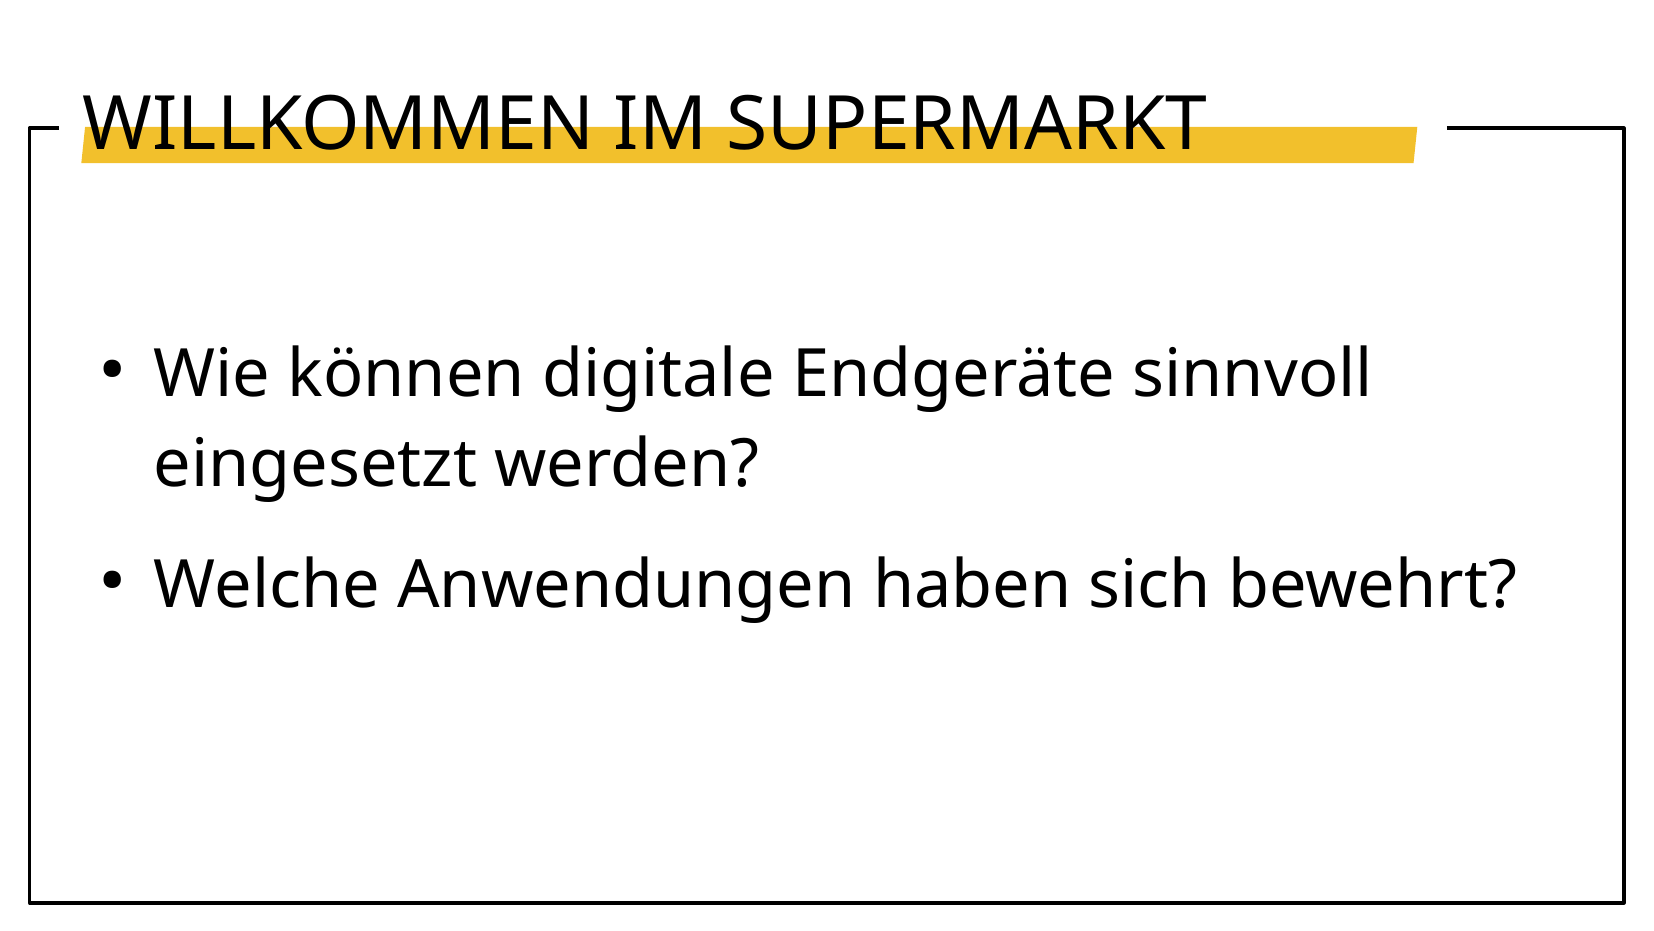

# WILLKOMMEN IM SUPERMARKT
Wie können digitale Endgeräte sinnvoll eingesetzt werden?
Welche Anwendungen haben sich bewehrt?